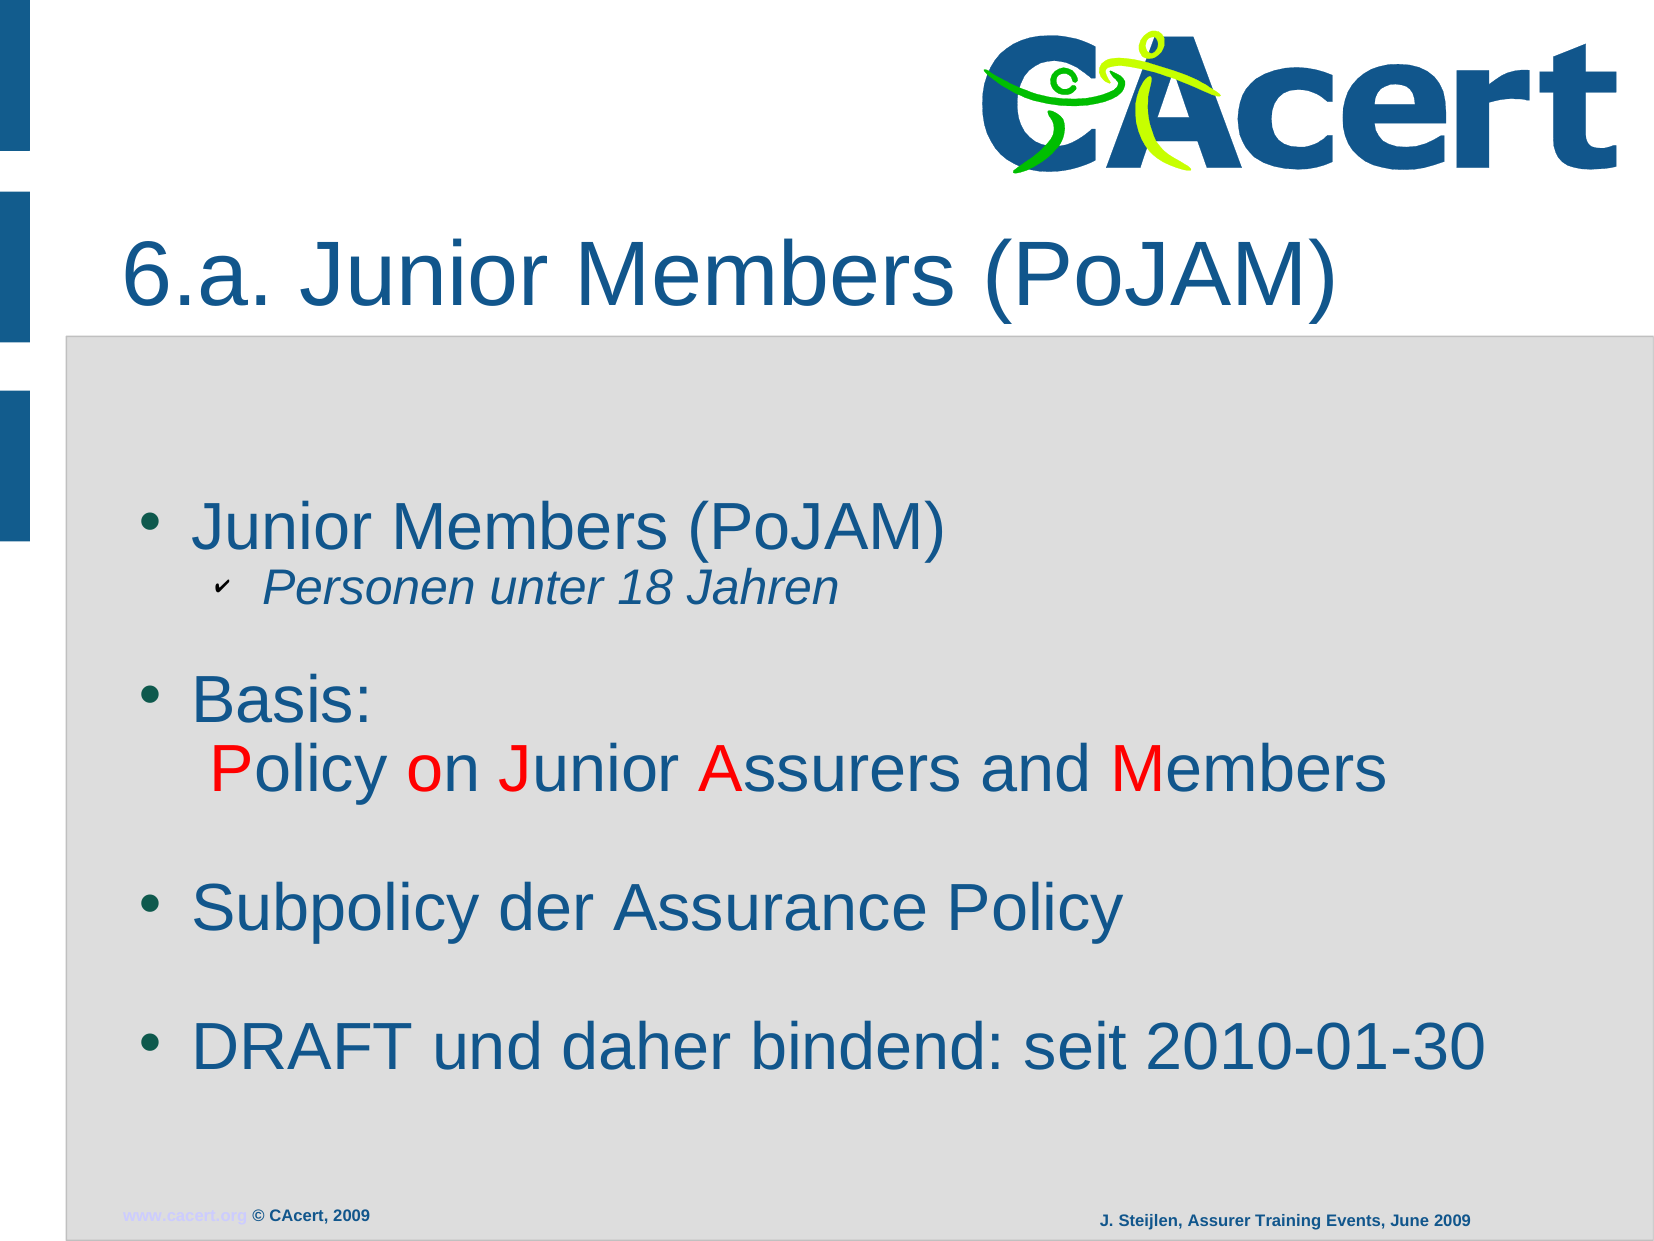

# 6.a. Junior Members (PoJAM)
Junior Members (PoJAM)
Personen unter 18 Jahren
Basis:
 Policy on Junior Assurers and Members
Subpolicy der Assurance Policy
DRAFT und daher bindend: seit 2010-01-30